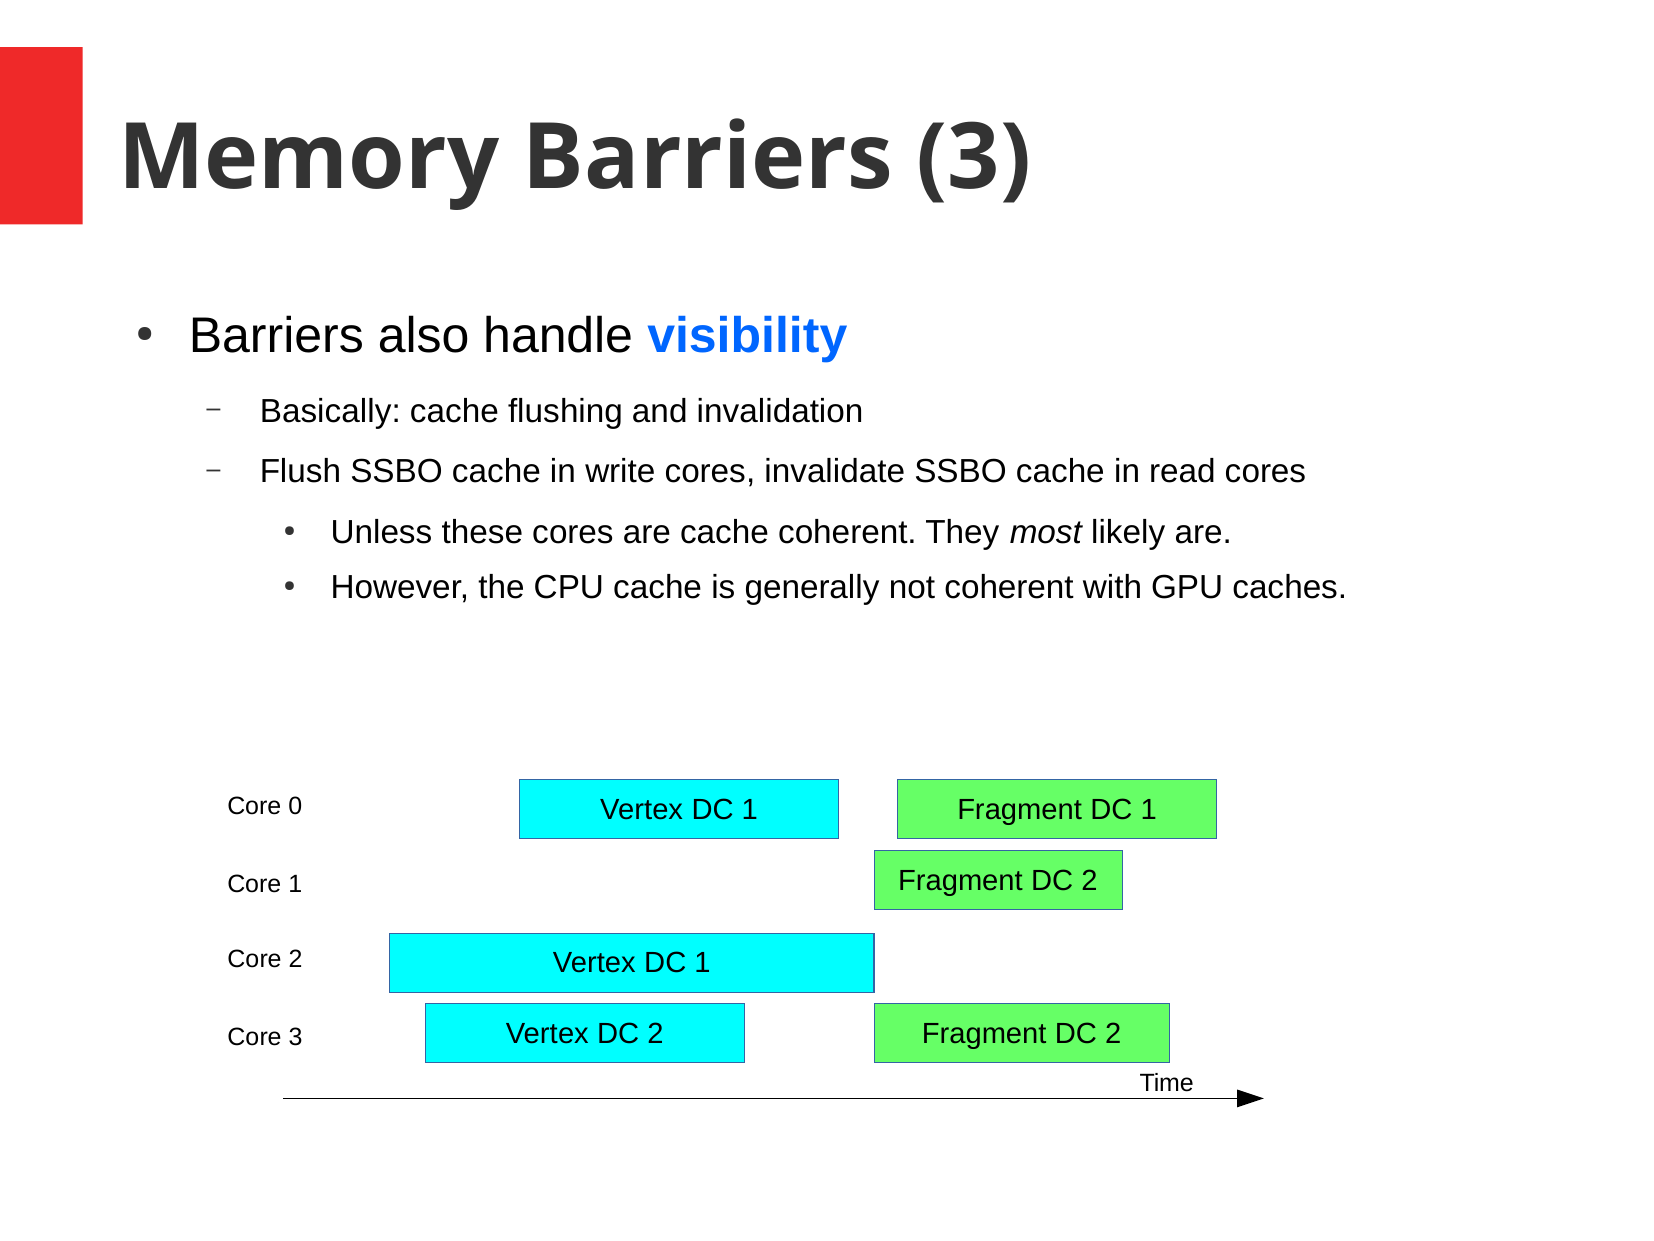

# Memory Barriers (3)
Barriers also handle visibility
Basically: cache flushing and invalidation
Flush SSBO cache in write cores, invalidate SSBO cache in read cores
Unless these cores are cache coherent. They most likely are.
However, the CPU cache is generally not coherent with GPU caches.
Vertex DC 1
Fragment DC 1
Core 0
Fragment DC 2
Core 1
Vertex DC 1
Vertex DC 1
Core 2
Vertex DC 2
Fragment DC 2
Core 3
Time